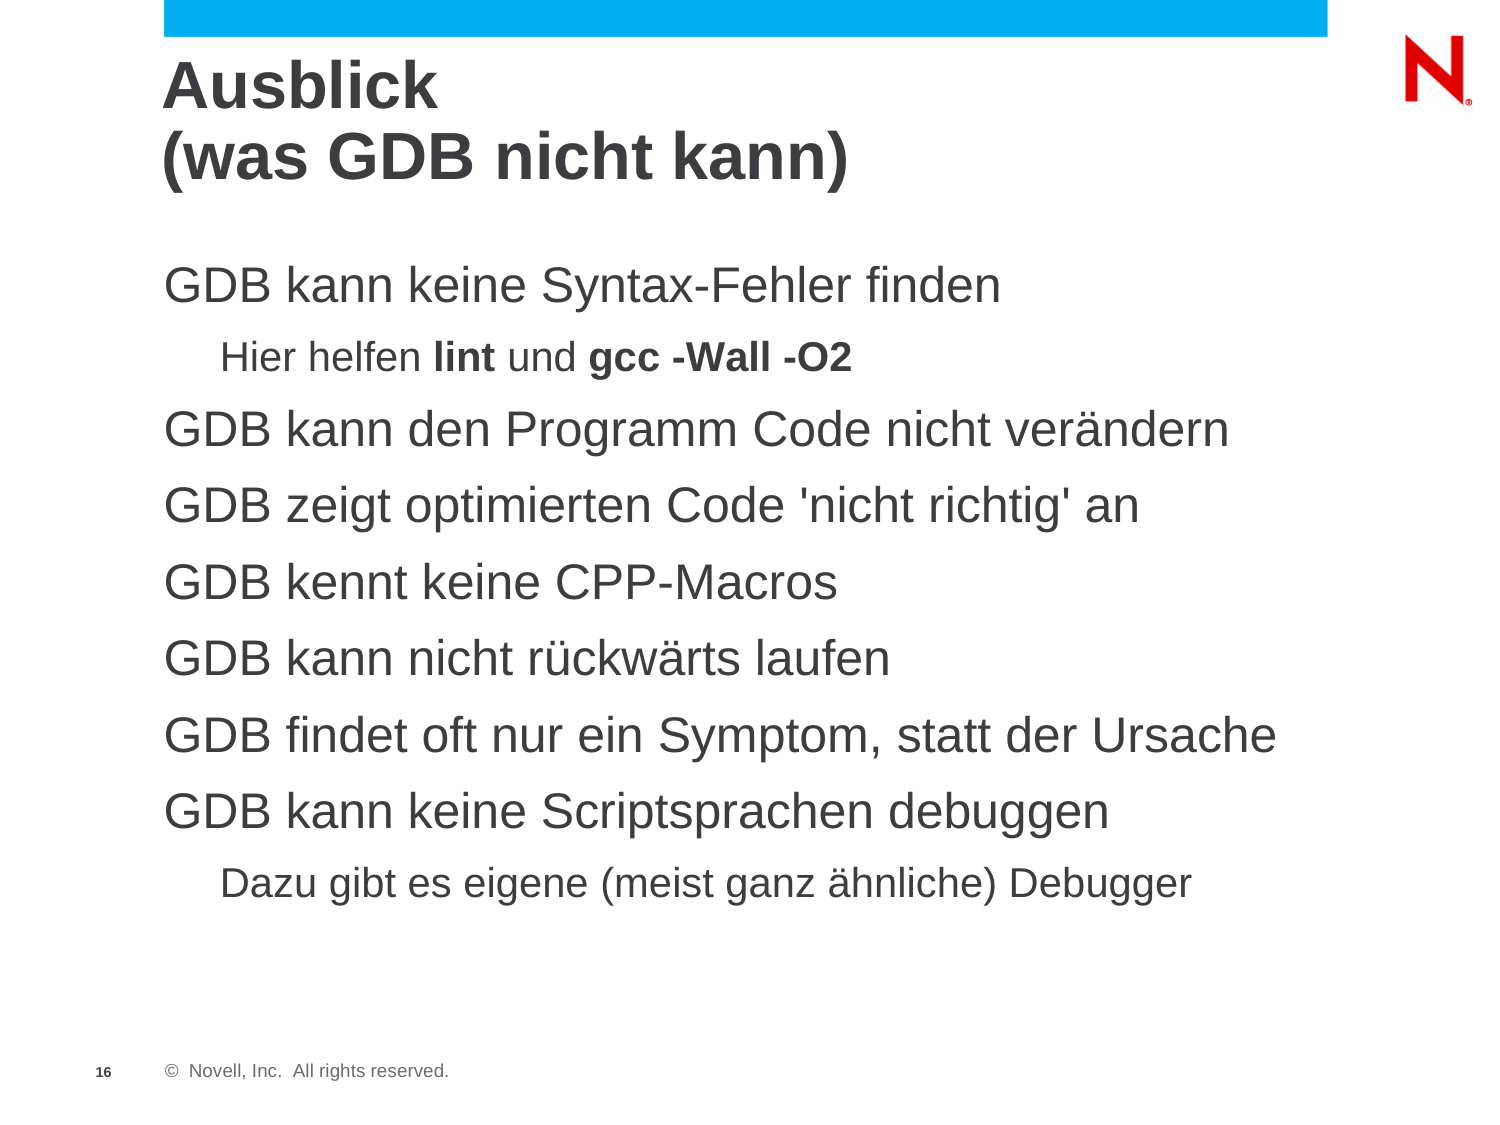

# Ausblick (was GDB nicht kann)
GDB kann keine Syntax-Fehler finden
Hier helfen lint und gcc -Wall -O2
GDB kann den Programm Code nicht verändern
GDB zeigt optimierten Code 'nicht richtig' an
GDB kennt keine CPP-Macros
GDB kann nicht rückwärts laufen
GDB findet oft nur ein Symptom, statt der Ursache
GDB kann keine Scriptsprachen debuggen
Dazu gibt es eigene (meist ganz ähnliche) Debugger